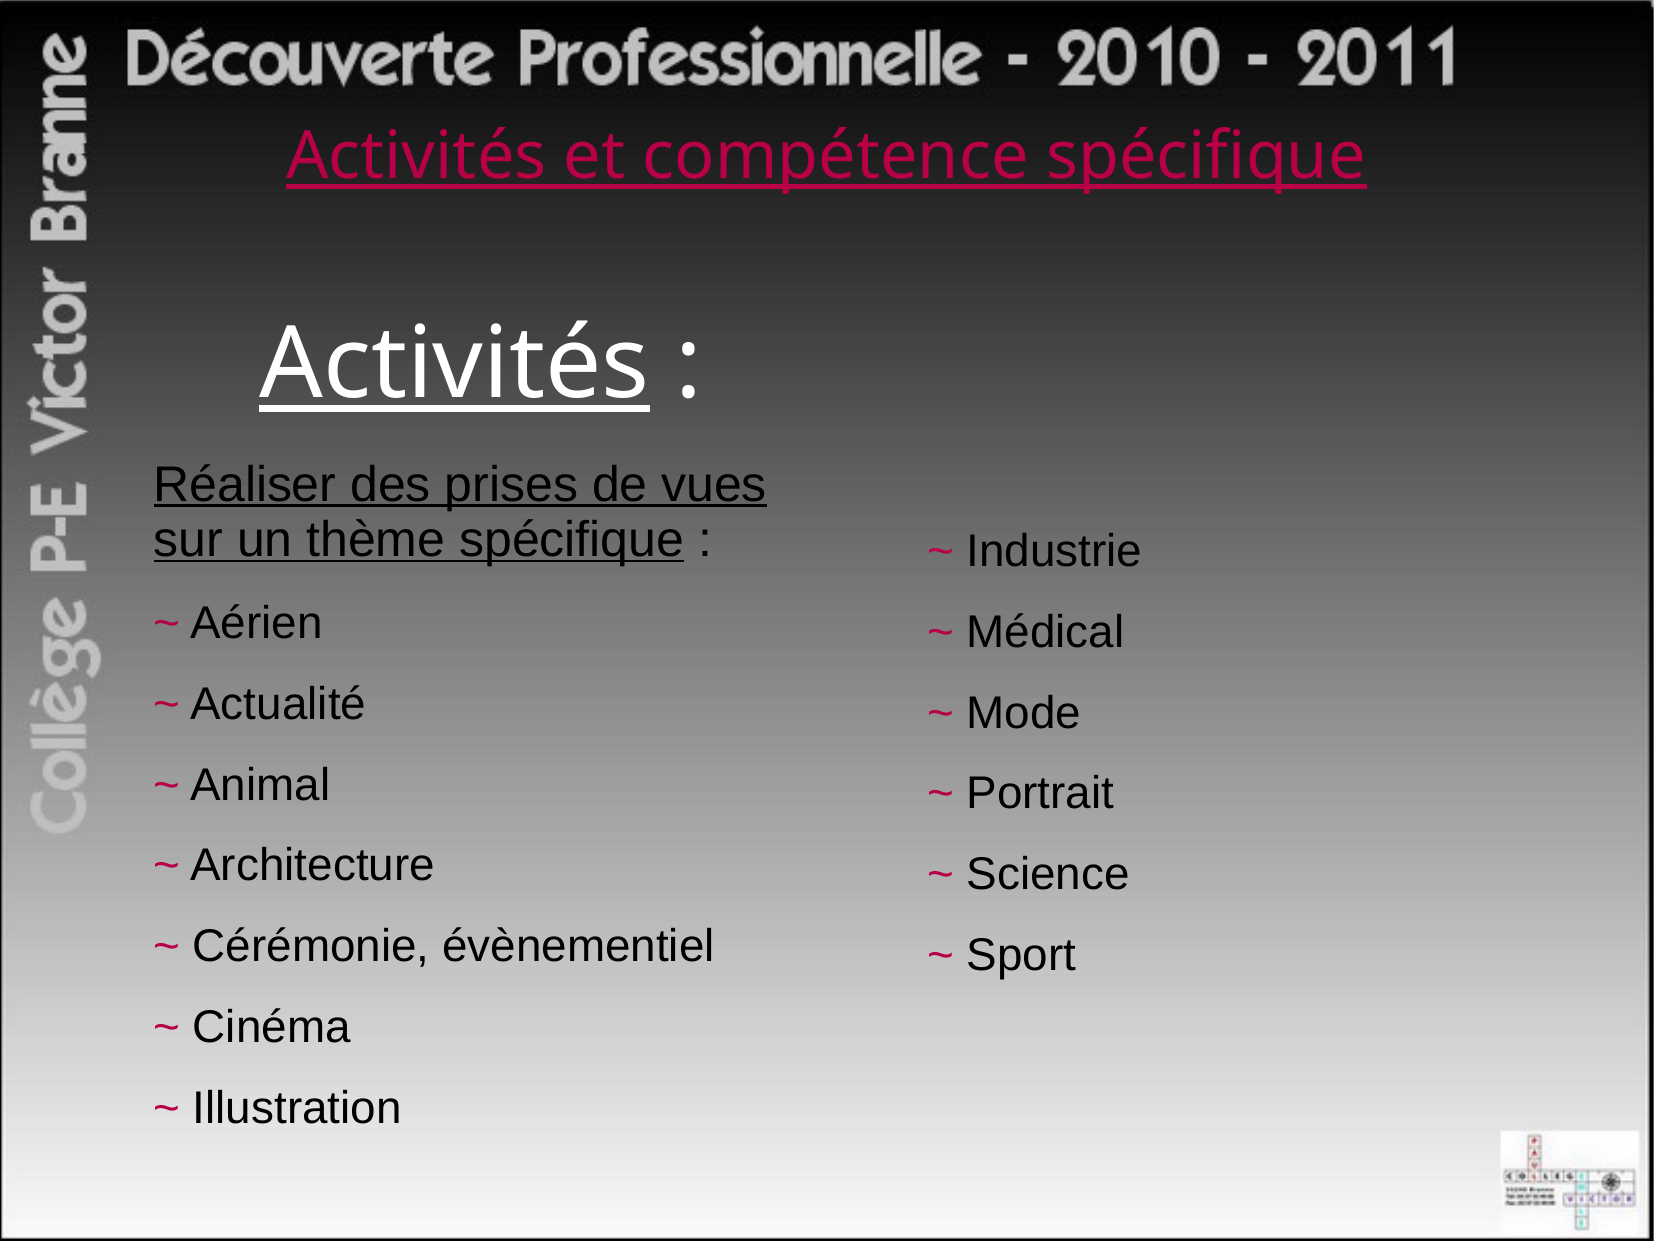

# Activités et compétence spécifique
Activités :
Réaliser des prises de vues sur un thème spécifique :
~ Aérien
~ Actualité
~ Animal
~ Architecture
~ Cérémonie, évènementiel
~ Cinéma
~ Illustration
~ Industrie
~ Médical
~ Mode
~ Portrait
~ Science
~ Sport